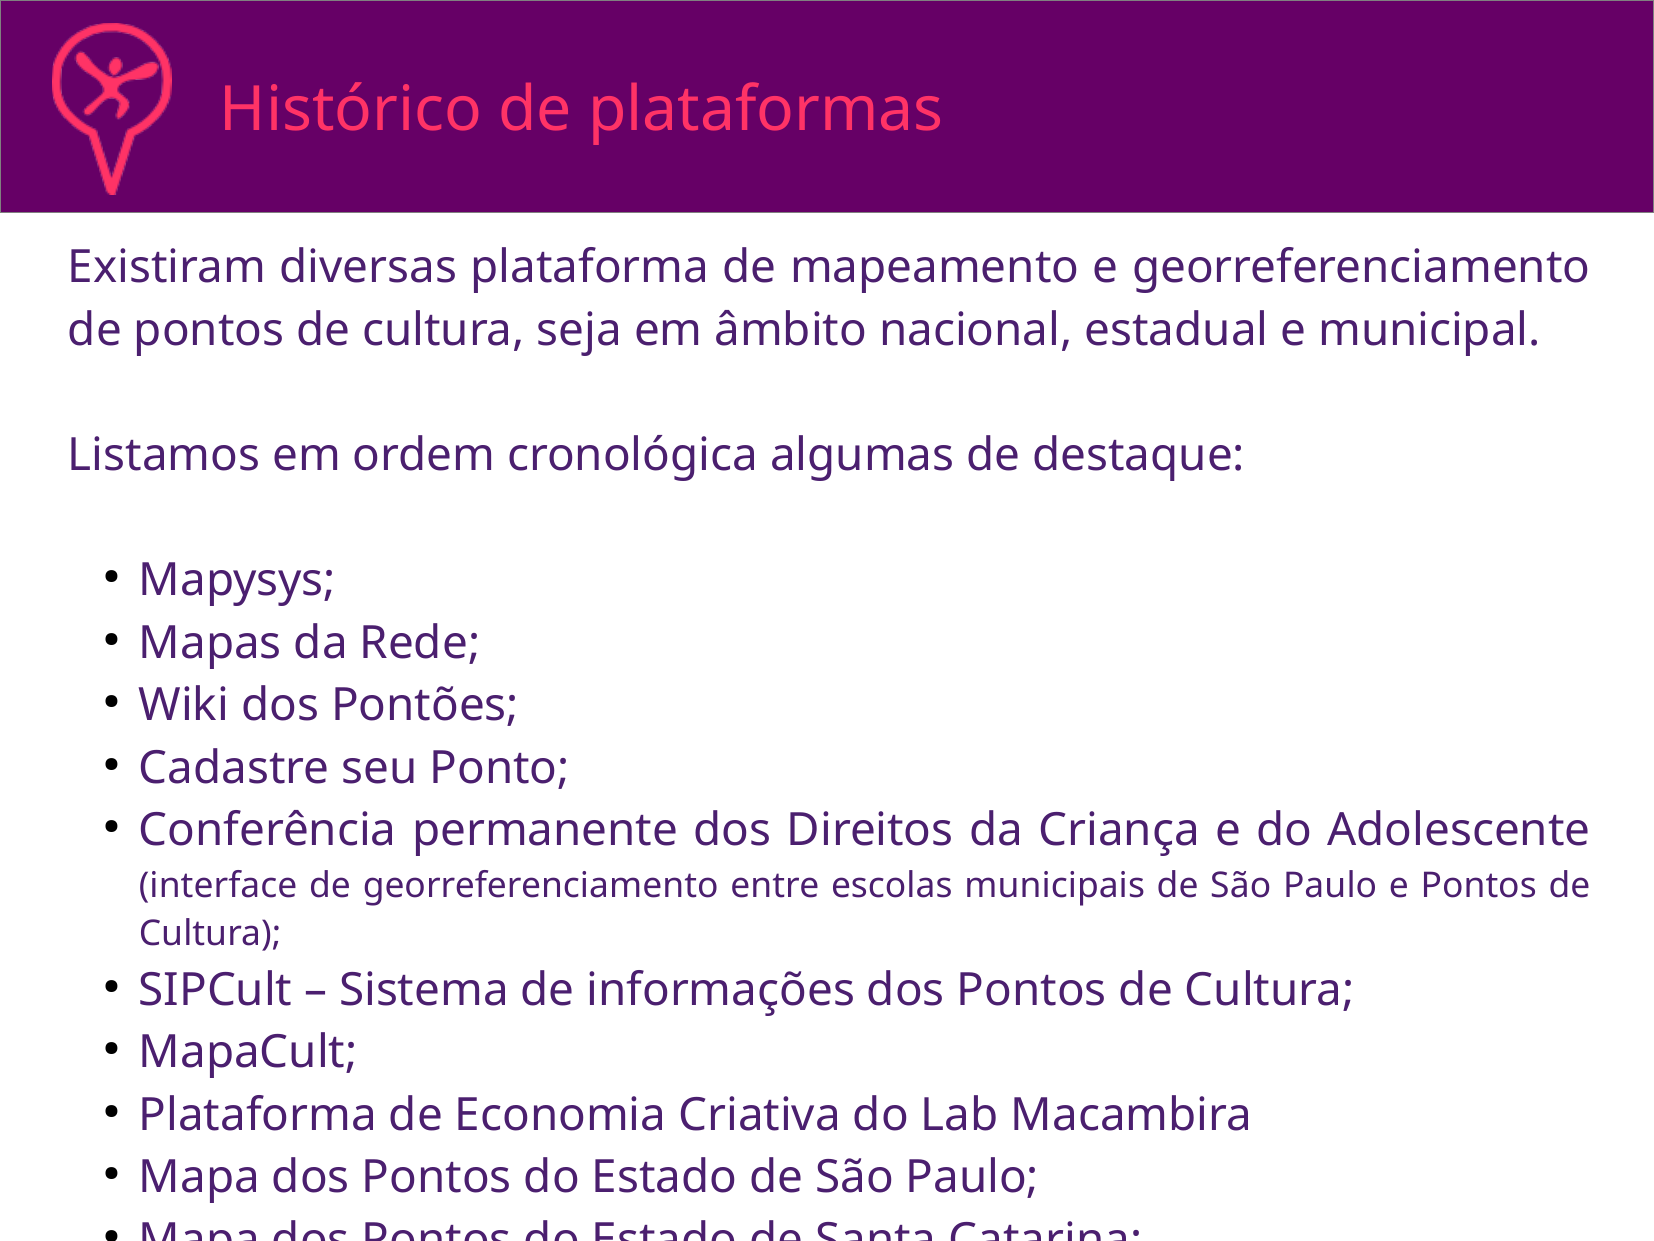

Histórico de plataformas
#
Existiram diversas plataforma de mapeamento e georreferenciamento de pontos de cultura, seja em âmbito nacional, estadual e municipal.
Listamos em ordem cronológica algumas de destaque:
Mapysys;
Mapas da Rede;
Wiki dos Pontões;
Cadastre seu Ponto;
Conferência permanente dos Direitos da Criança e do Adolescente (interface de georreferenciamento entre escolas municipais de São Paulo e Pontos de Cultura);
SIPCult – Sistema de informações dos Pontos de Cultura;
MapaCult;
Plataforma de Economia Criativa do Lab Macambira
Mapa dos Pontos do Estado de São Paulo;
Mapa dos Pontos do Estado de Santa Catarina;